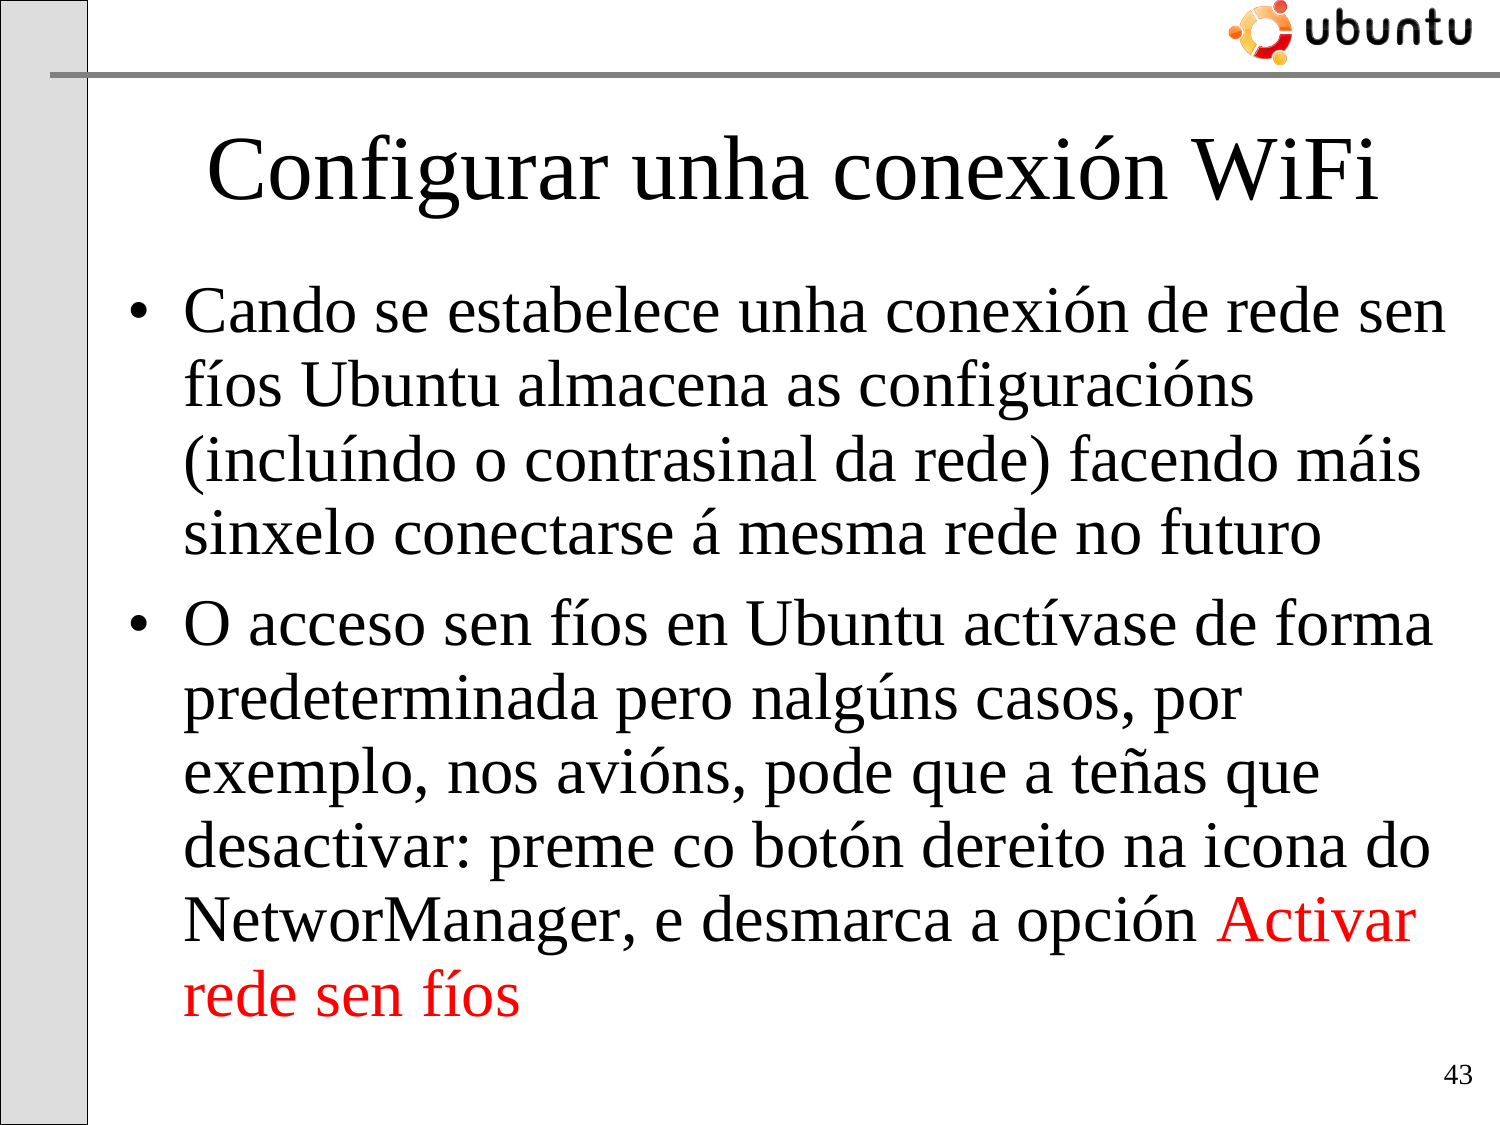

# Configurar unha conexión WiFi
Cando se estabelece unha conexión de rede sen fíos Ubuntu almacena as configuracións (incluíndo o contrasinal da rede) facendo máis sinxelo conectarse á mesma rede no futuro
O acceso sen fíos en Ubuntu actívase de forma predeterminada pero nalgúns casos, por exemplo, nos avións, pode que a teñas que desactivar: preme co botón dereito na icona do NetworManager, e desmarca a opción Activar rede sen fíos
43